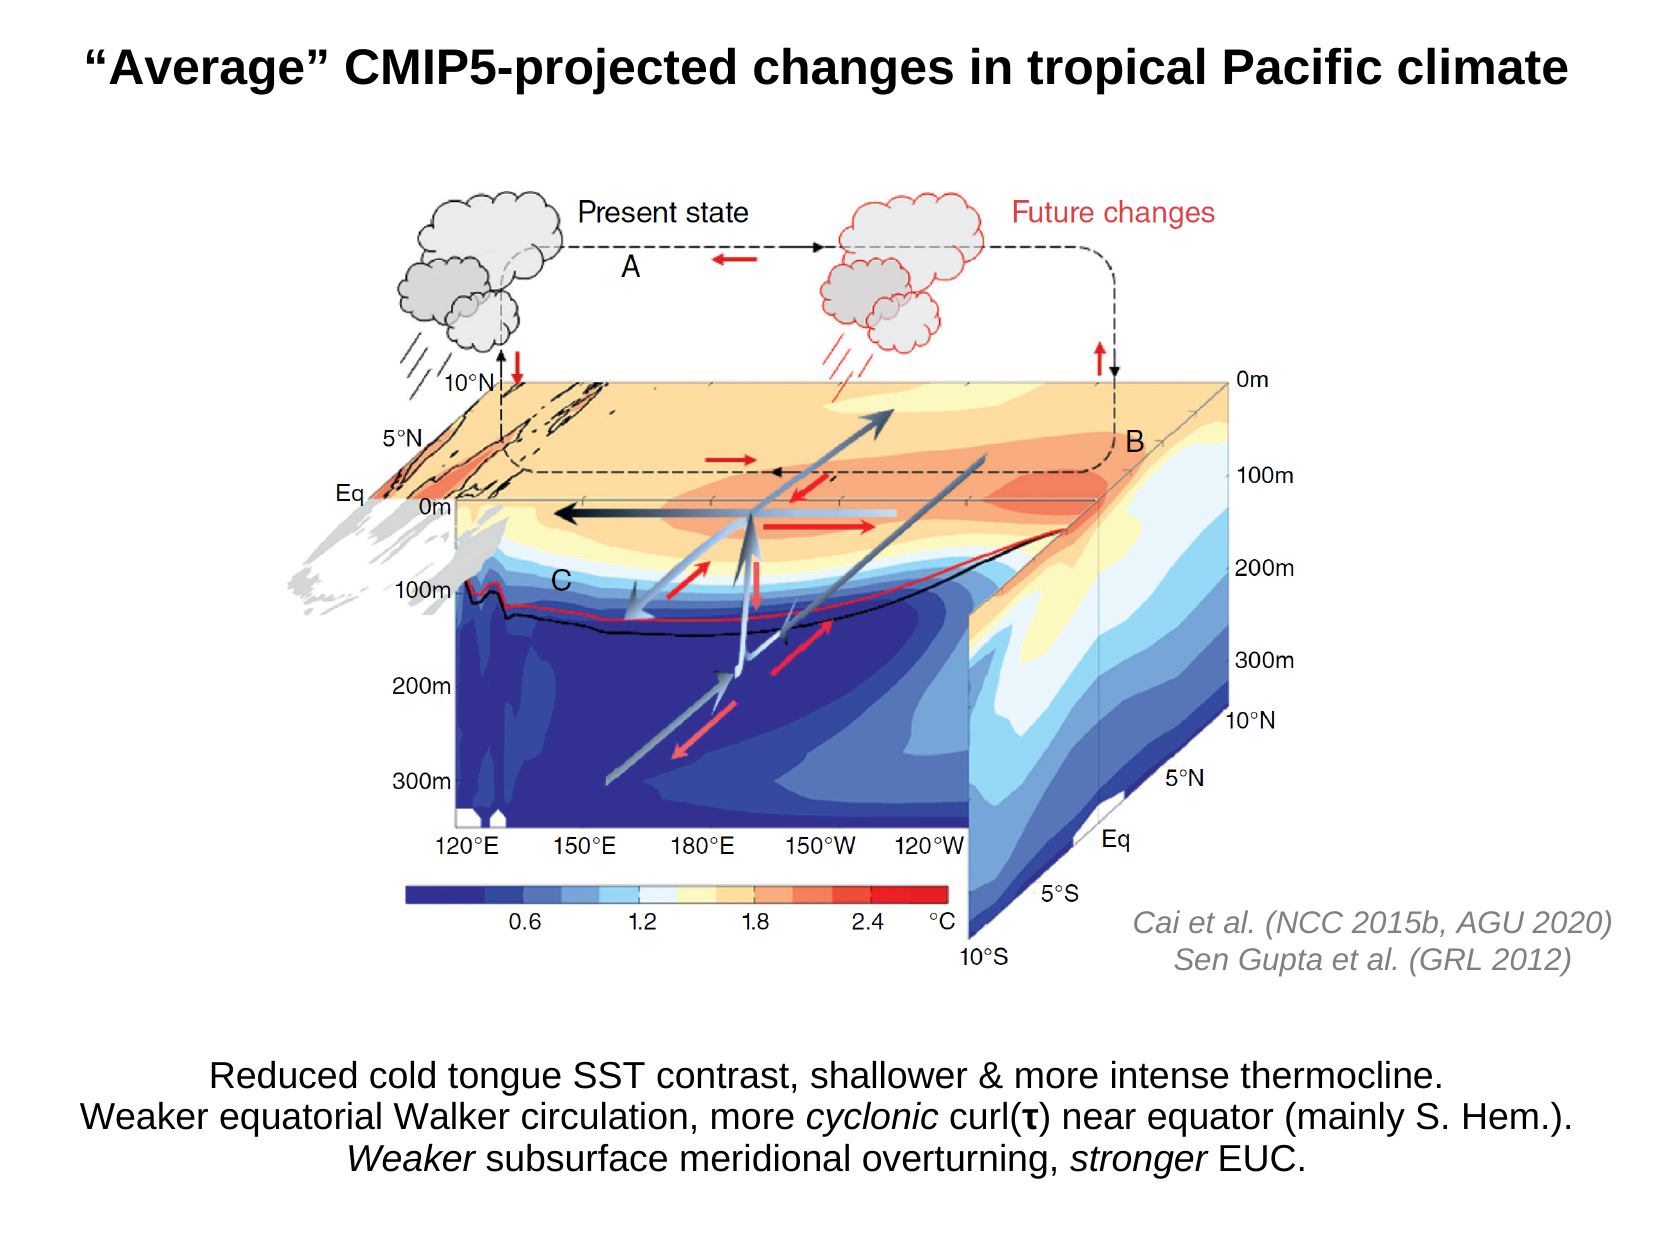

“Average” CMIP5-projected changes in tropical Pacific climate
Cai et al. (NCC 2015b, AGU 2020)
Sen Gupta et al. (GRL 2012)
Reduced cold tongue SST contrast, shallower & more intense thermocline.
Weaker equatorial Walker circulation, more cyclonic curl(τ) near equator (mainly S. Hem.).
Weaker subsurface meridional overturning, stronger EUC.